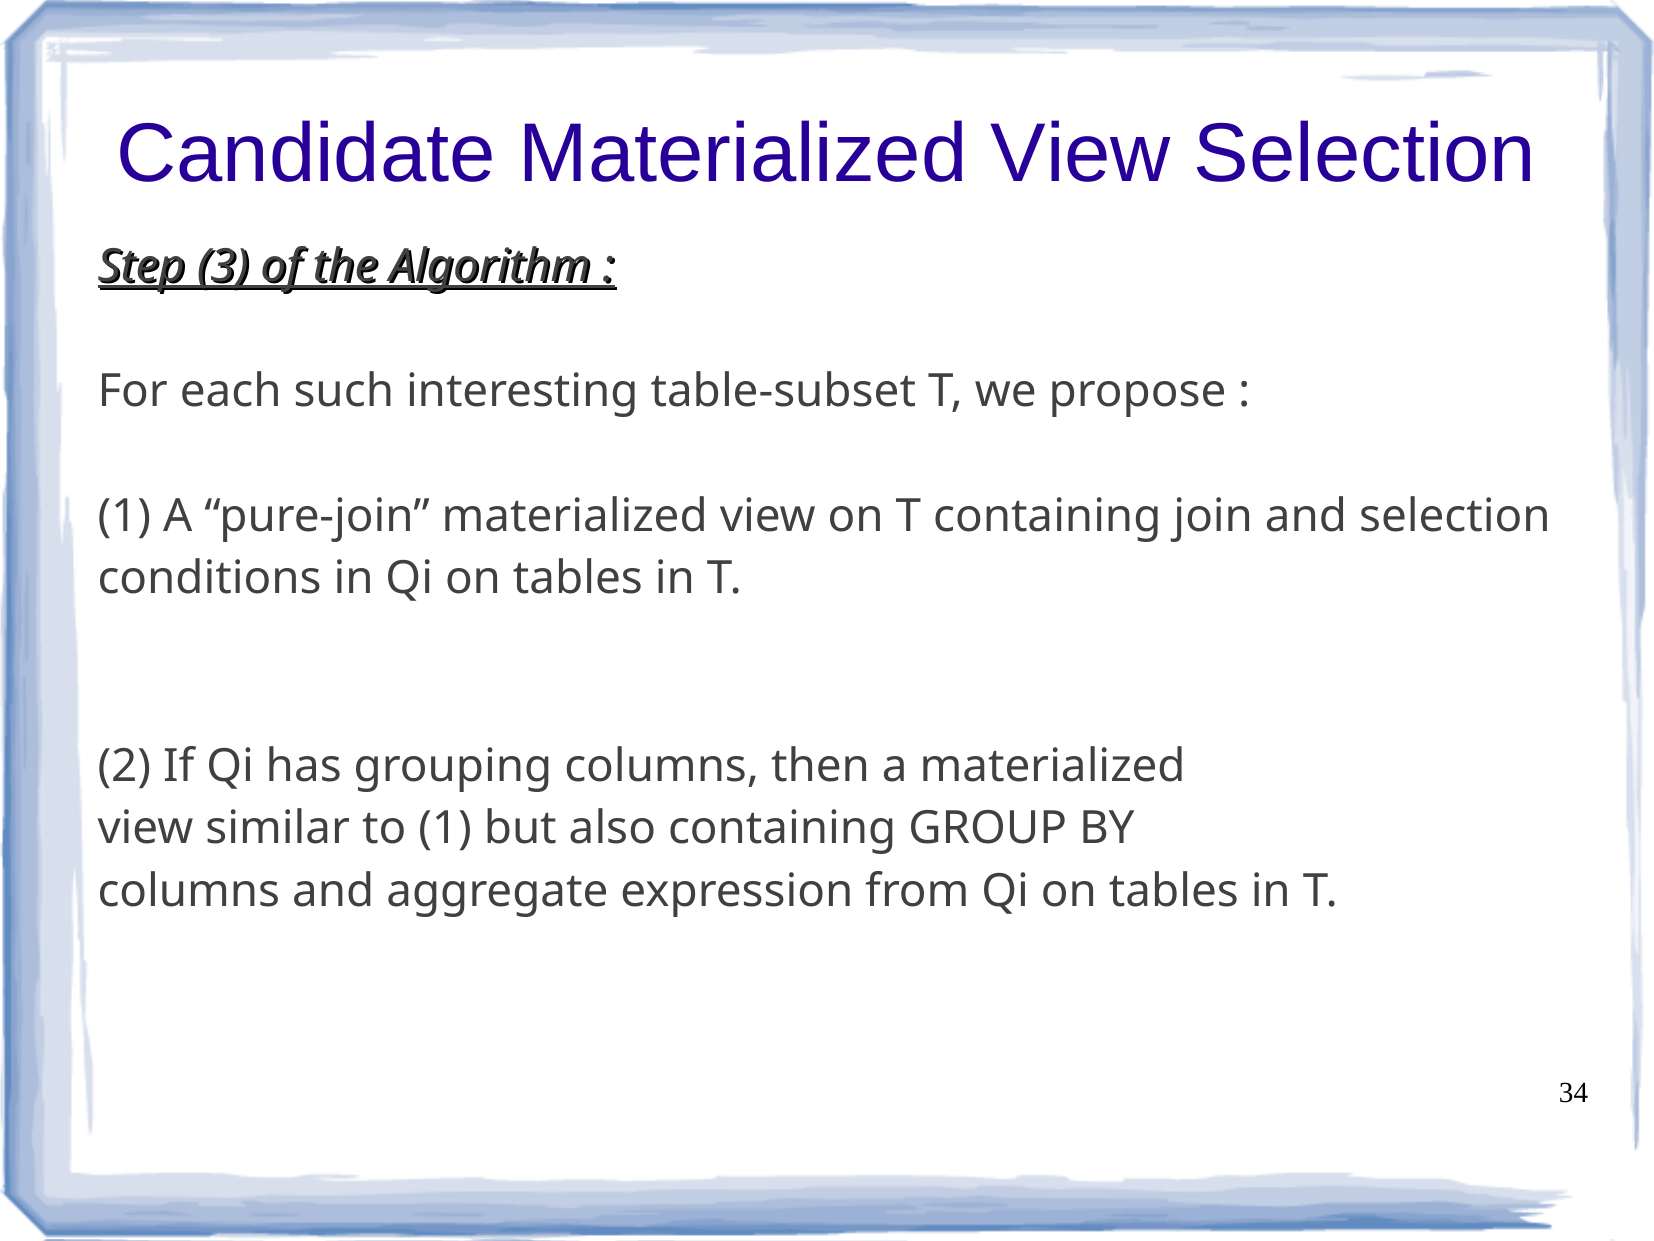

# Candidate Materialized View Selection
Step (3) of the Algorithm :
For each such interesting table-subset T, we propose :
(1) A “pure-join” materialized view on T containing join and selection conditions in Qi on tables in T.
(2) If Qi has grouping columns, then a materialized
view similar to (1) but also containing GROUP BY
columns and aggregate expression from Qi on tables in T.
34